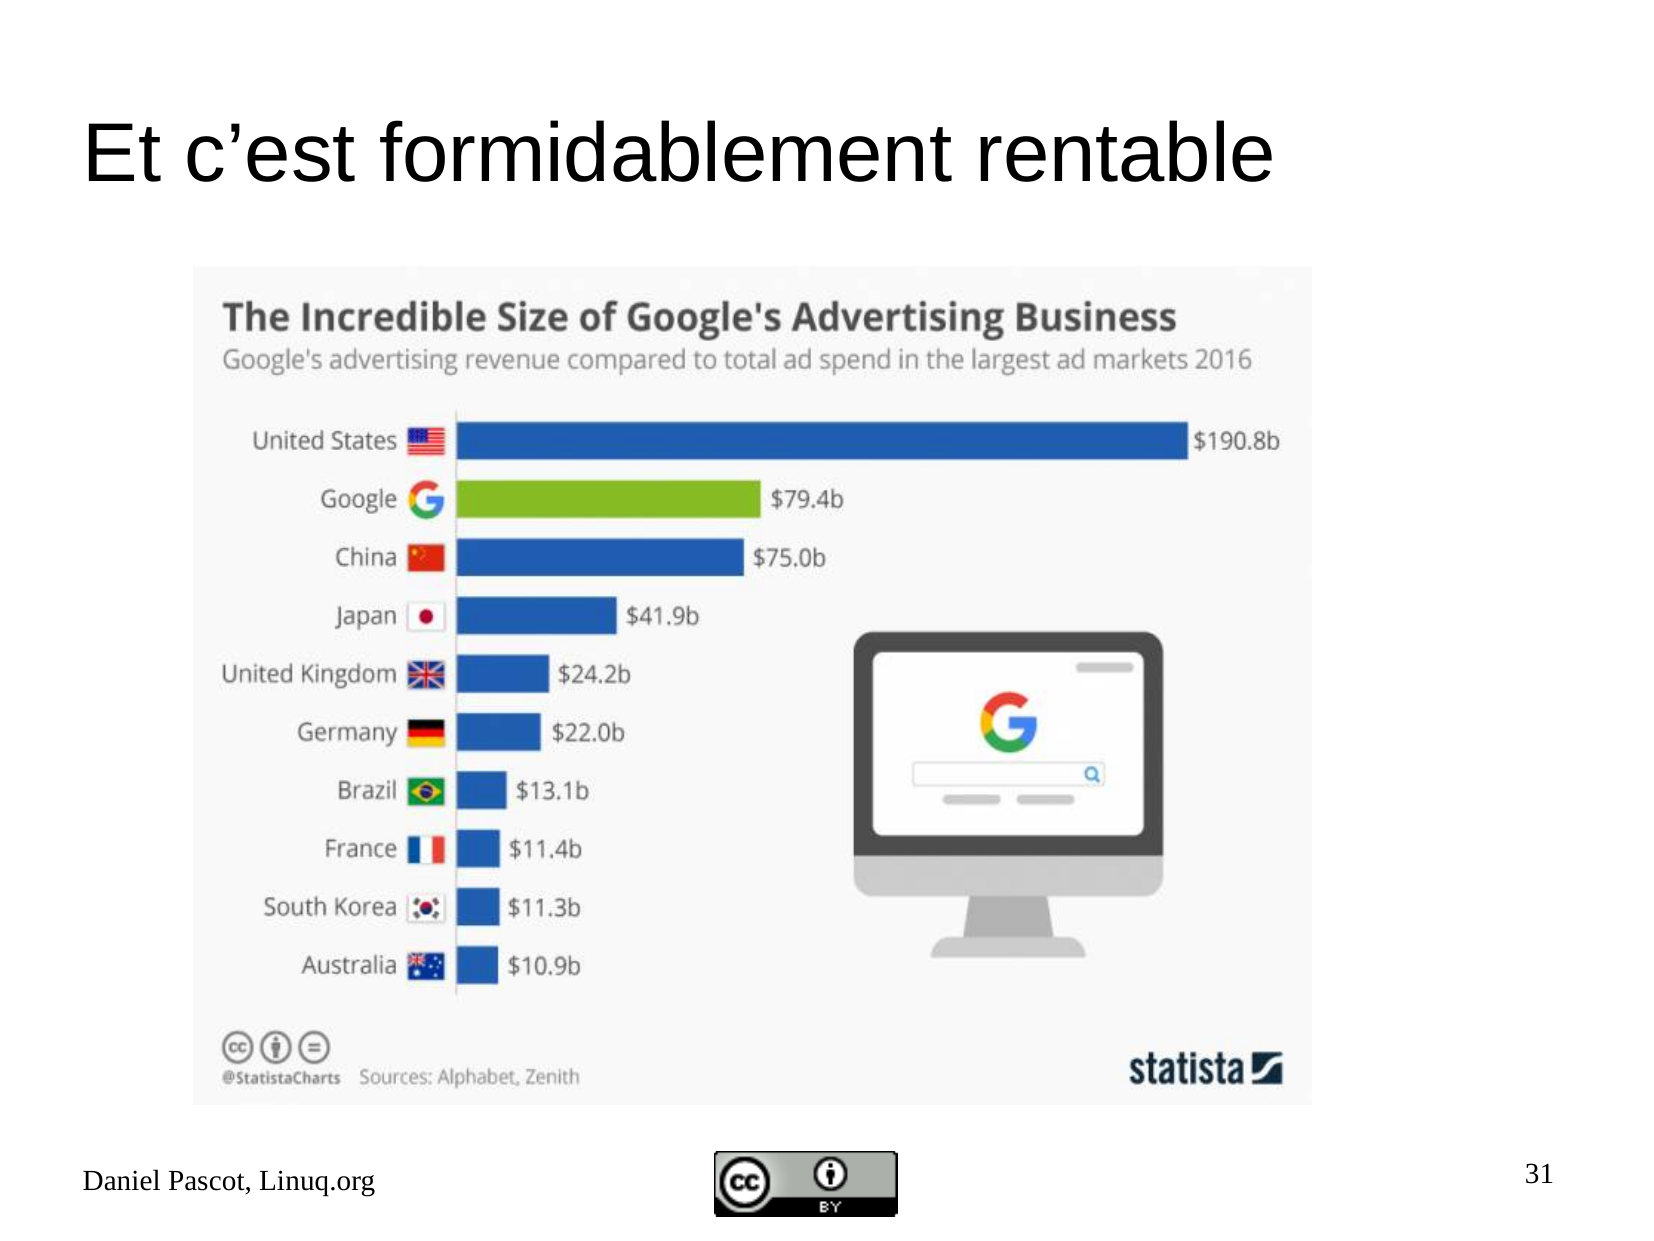

# Et c’est formidablement rentable
31
15-08- 2018